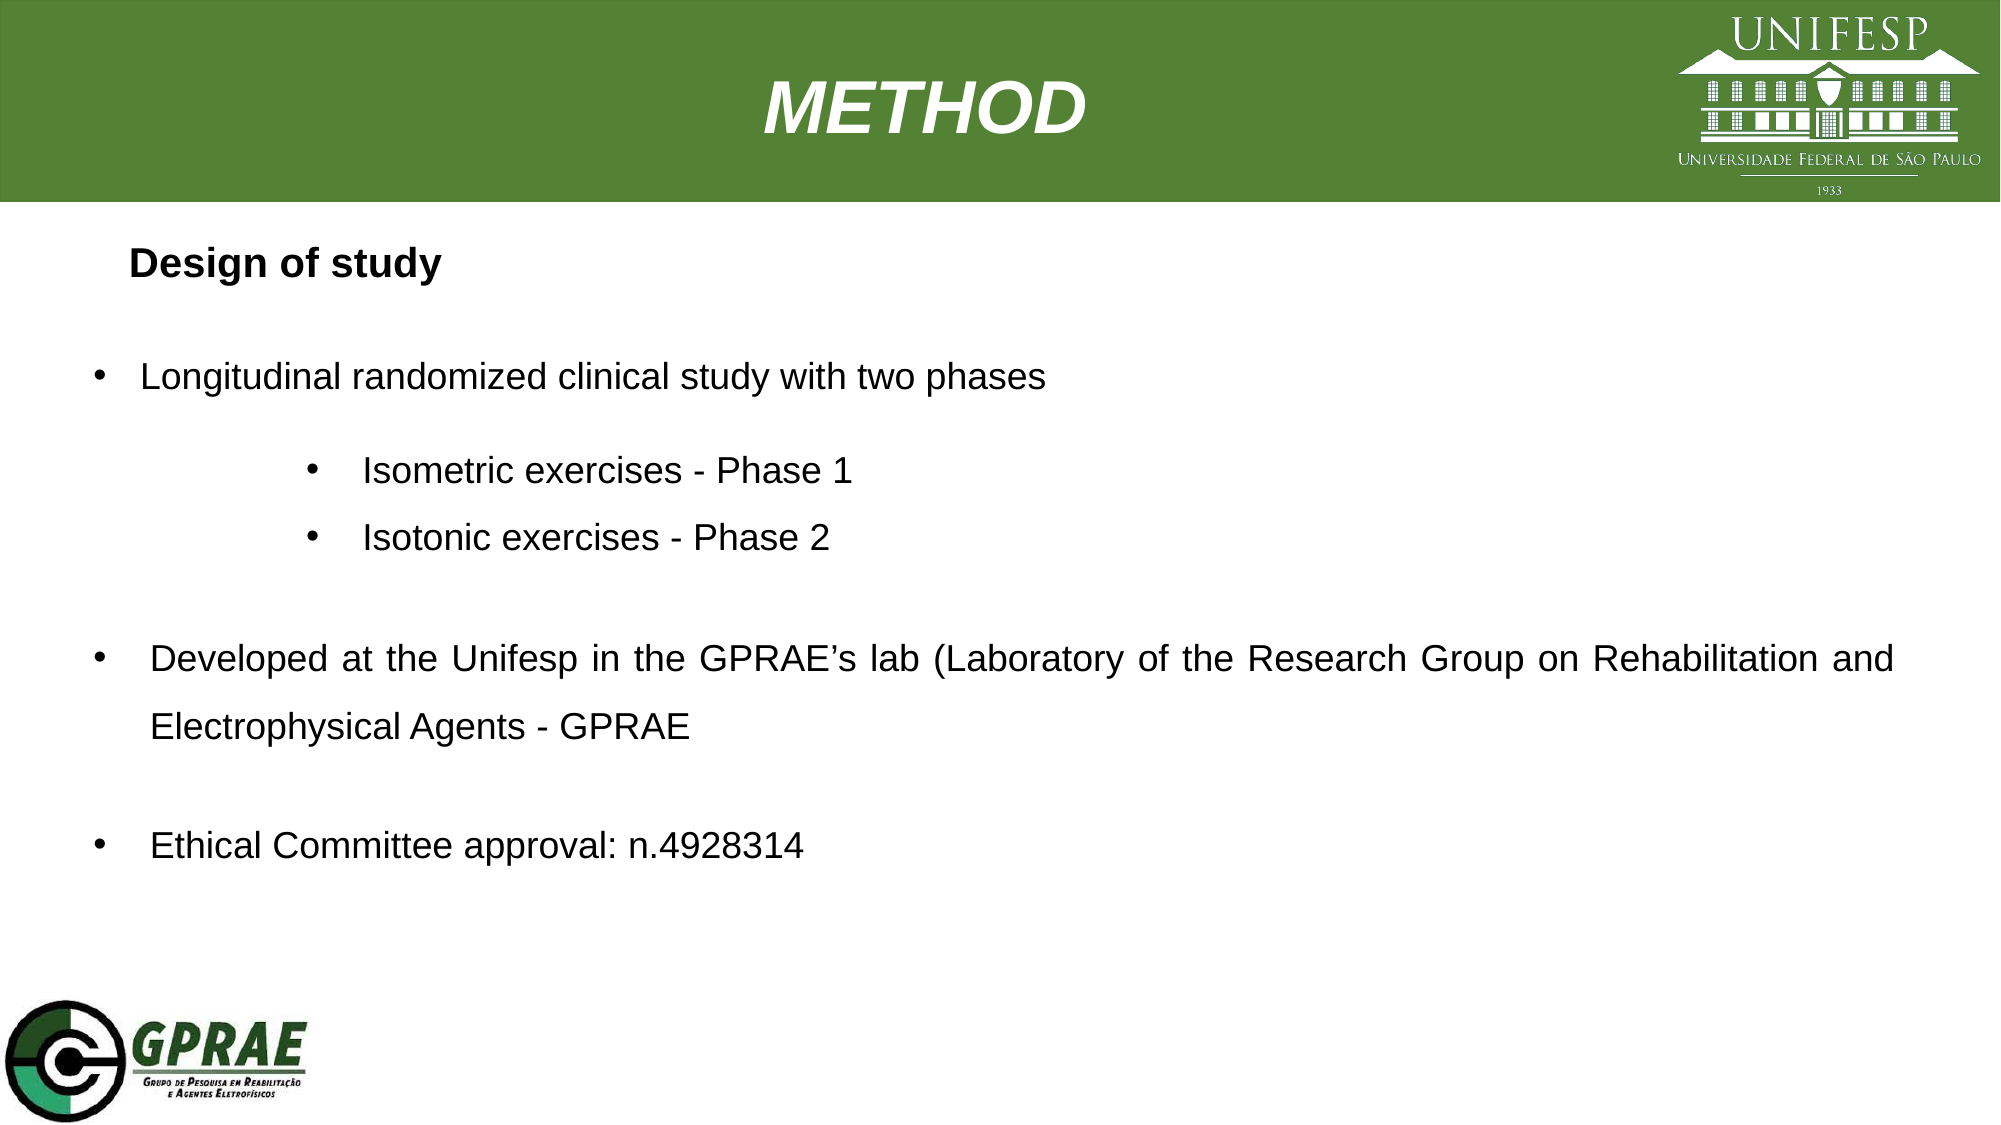

METHOD
Design of study
Longitudinal randomized clinical study with two phases
Isometric exercises - Phase 1
Isotonic exercises - Phase 2
Developed at the Unifesp in the GPRAE’s lab (Laboratory of the Research Group on Rehabilitation and Electrophysical Agents - GPRAE
Ethical Committee approval: n.4928314